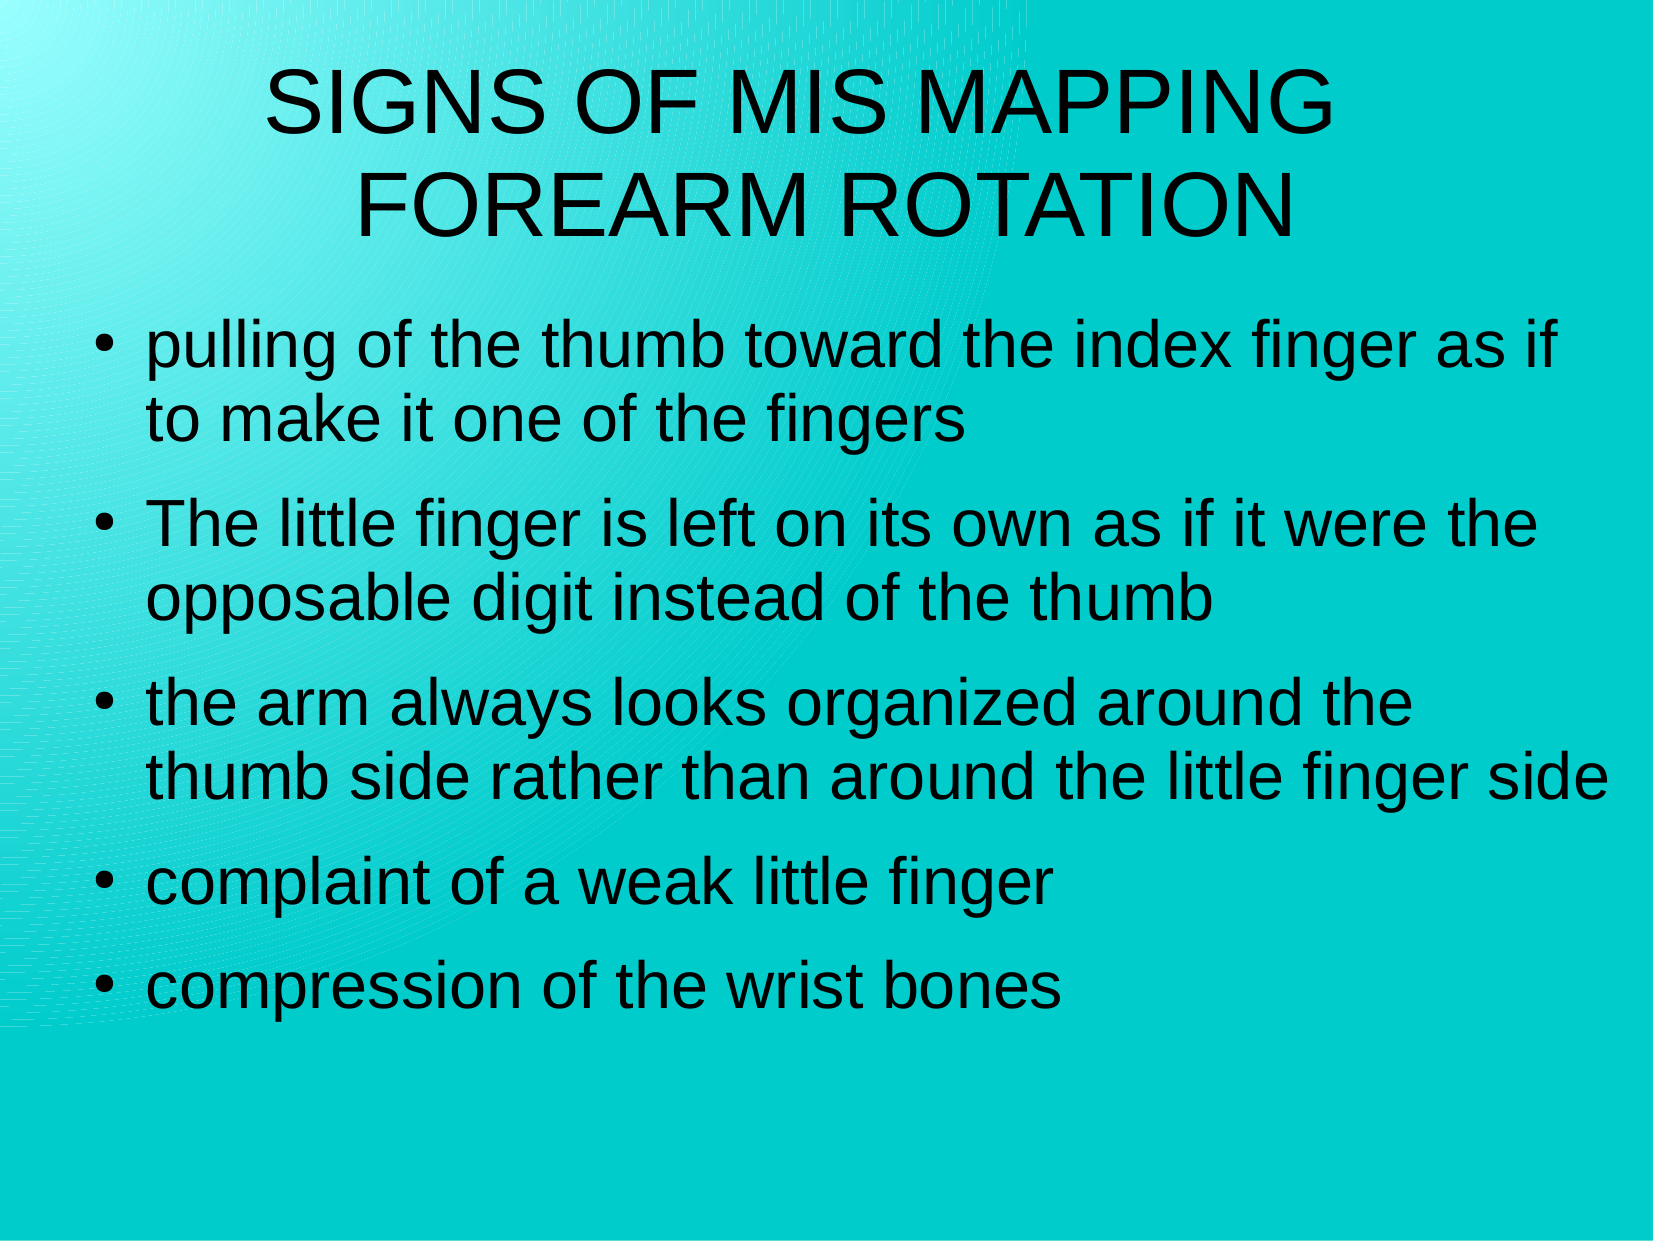

# SIGNS OF MIS MAPPING FOREARM ROTATION
pulling of the thumb toward the index finger as if to make it one of the fingers
The little finger is left on its own as if it were the opposable digit instead of the thumb
the arm always looks organized around the thumb side rather than around the little finger side
complaint of a weak little finger
compression of the wrist bones